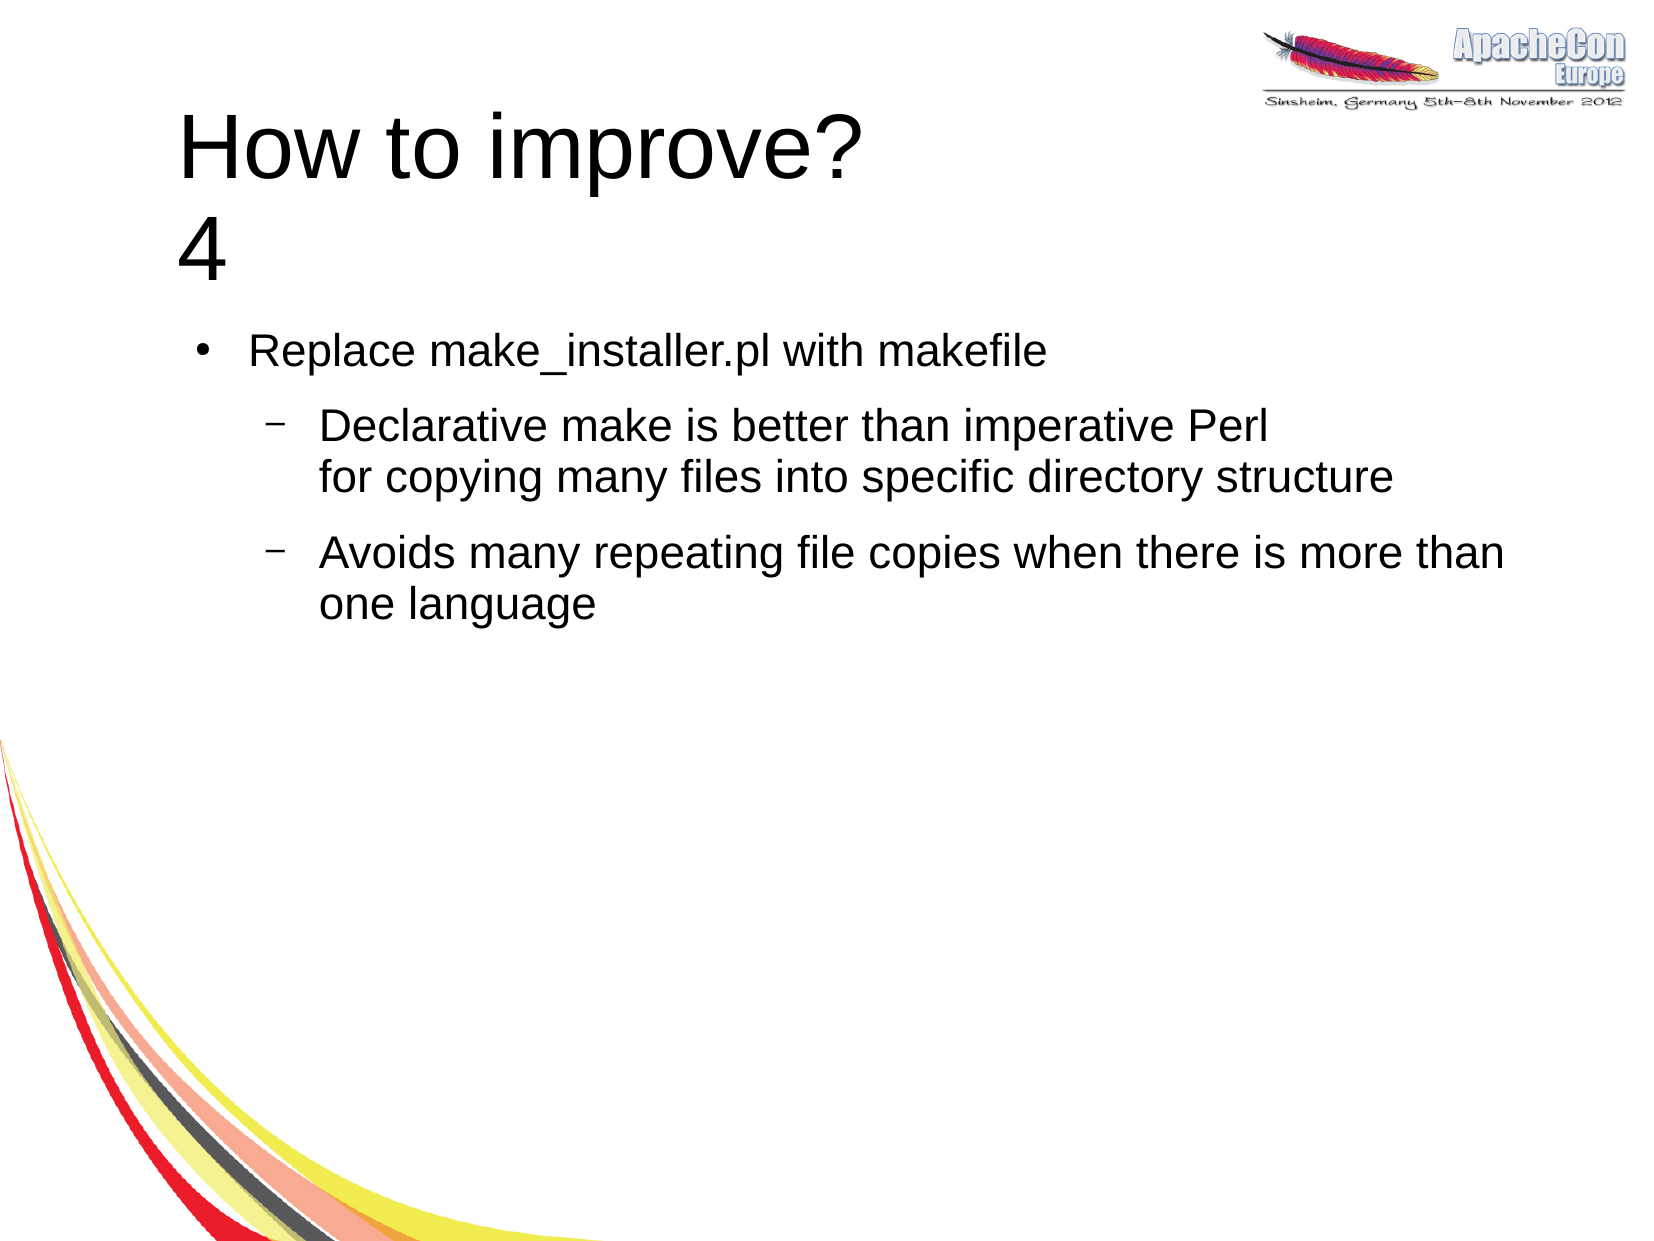

# How to improve? 4
Replace make_installer.pl with makefile
Declarative make is better than imperative Perl
for copying many files into specific directory structure
Avoids many repeating file copies when there is more than one language